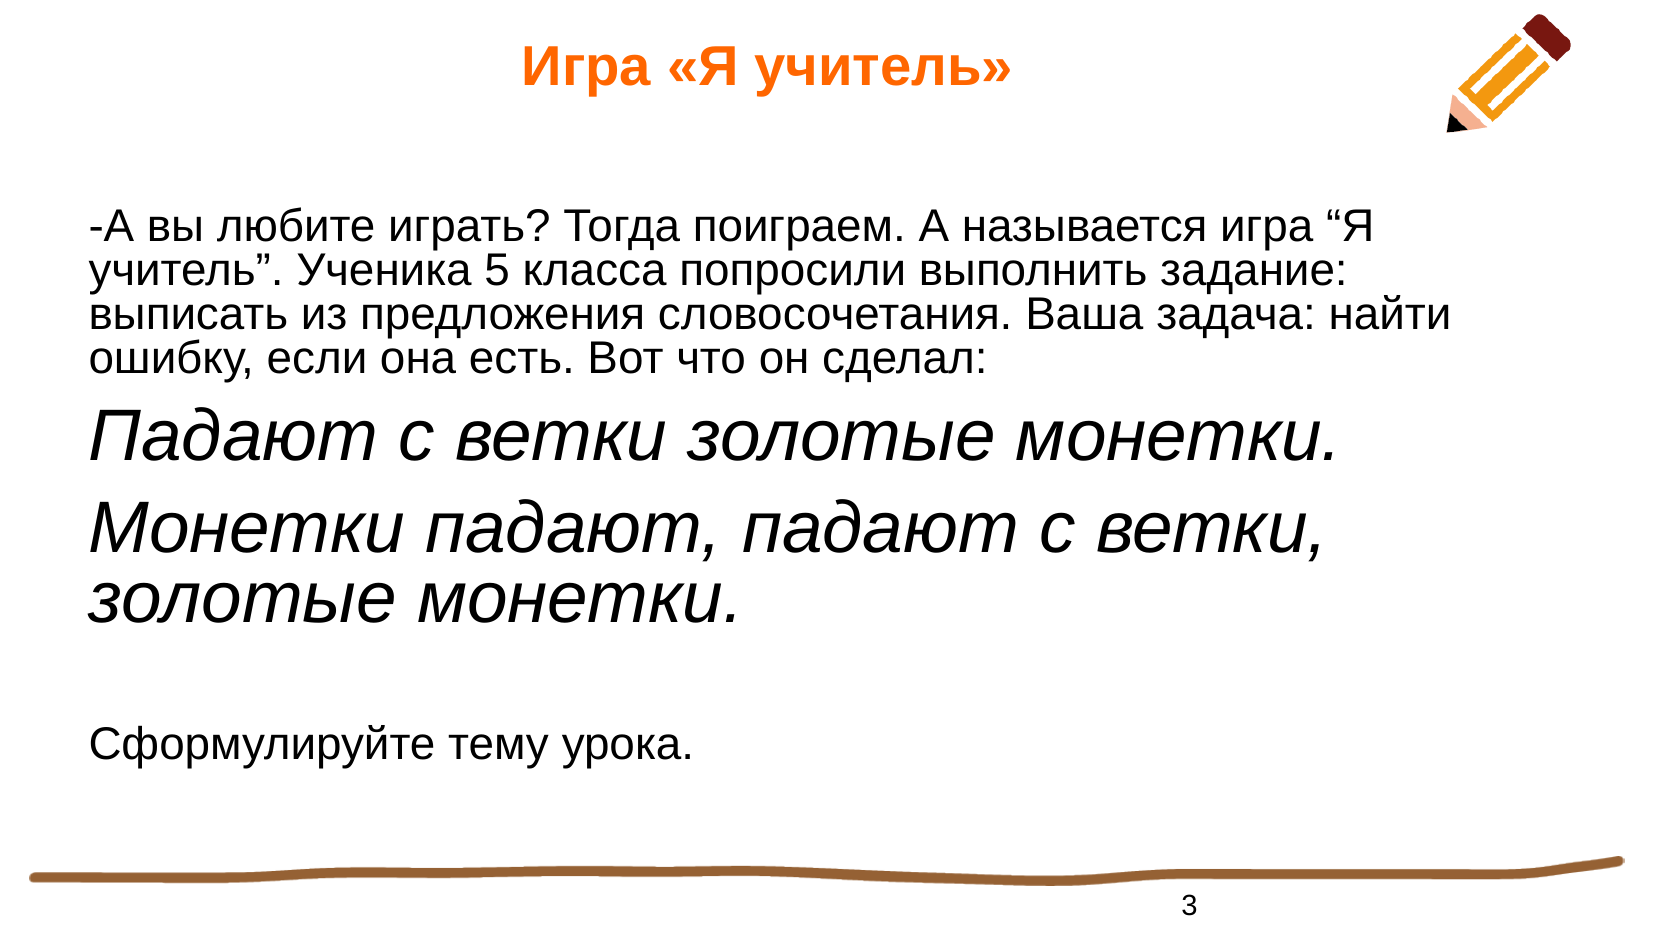

# Игра «Я учитель»
-А вы любите играть? Тогда поиграем. А называется игра “Я учитель”. Ученика 5 класса попросили выполнить задание: выписать из предложения словосочетания. Ваша задача: найти ошибку, если она есть. Вот что он сделал:
Падают с ветки золотые монетки.
Монетки падают, падают с ветки, золотые монетки.
Сформулируйте тему урока.